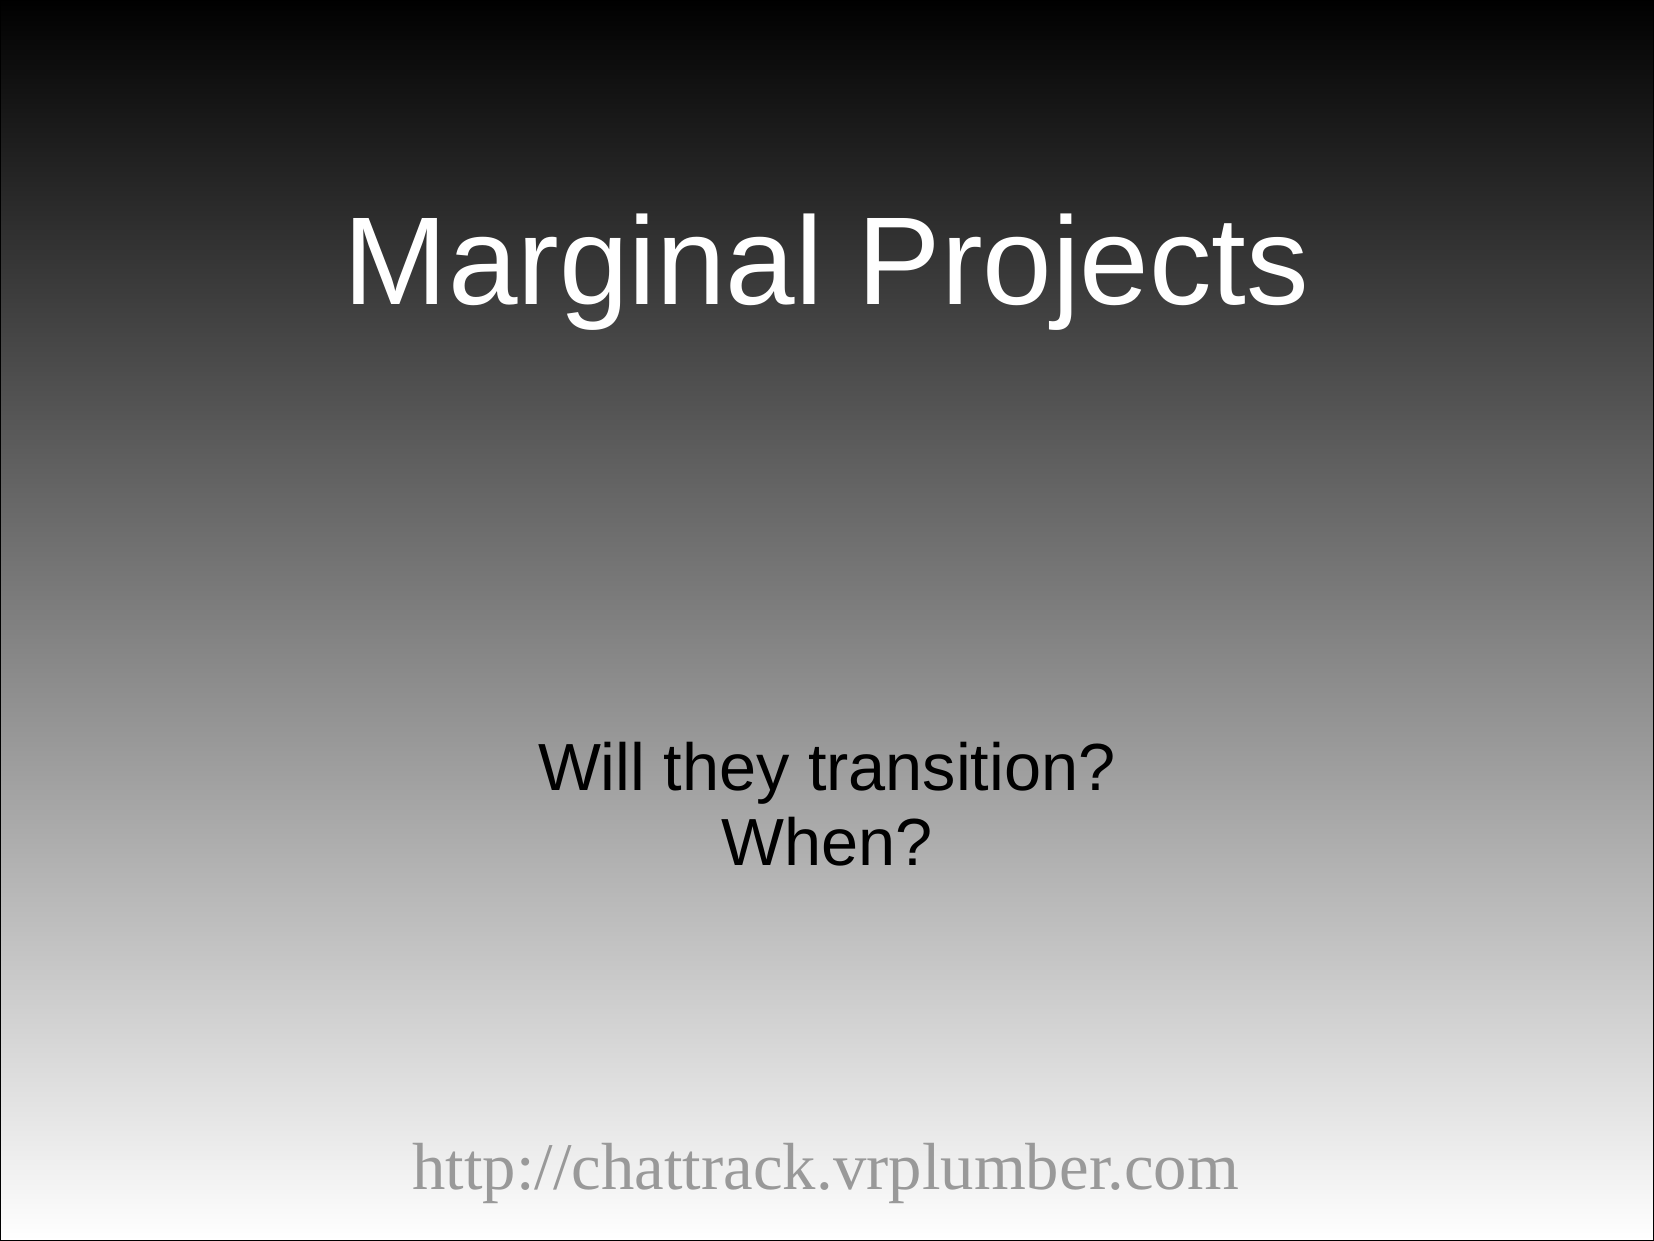

# Marginal Projects
Will they transition?
When?
http://chattrack.vrplumber.com
28